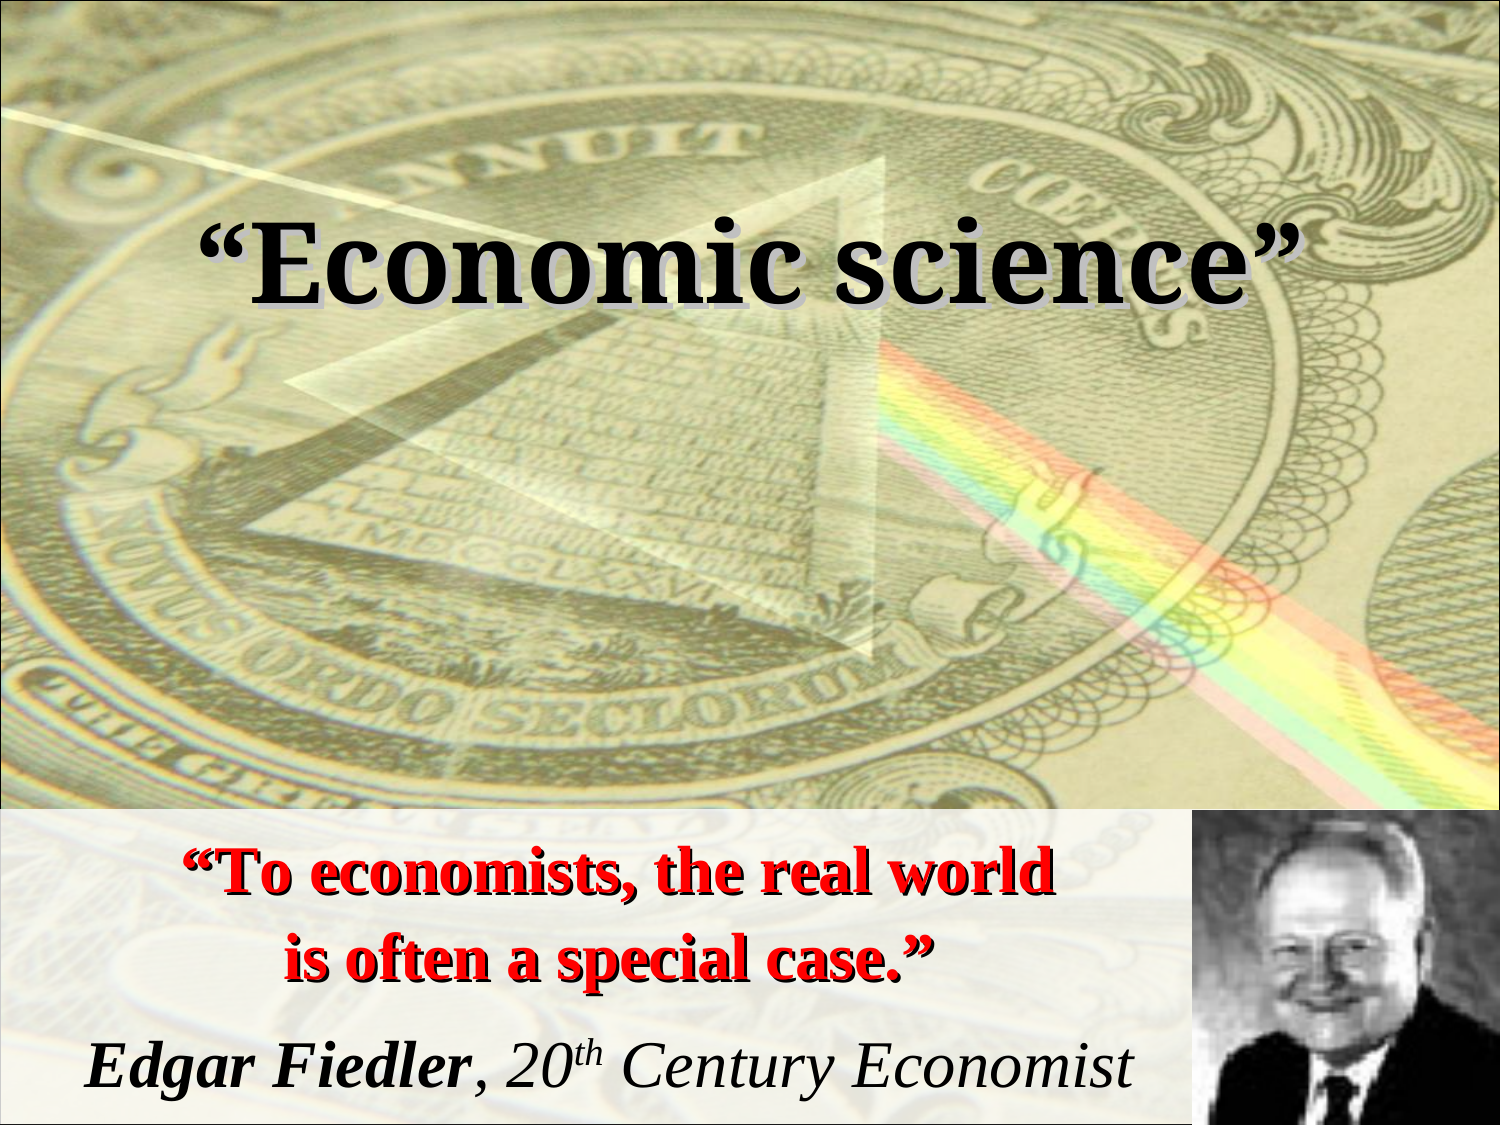

“Economic science”
 “To economists, the real world is often a special case.”
Edgar Fiedler, 20th Century Economist